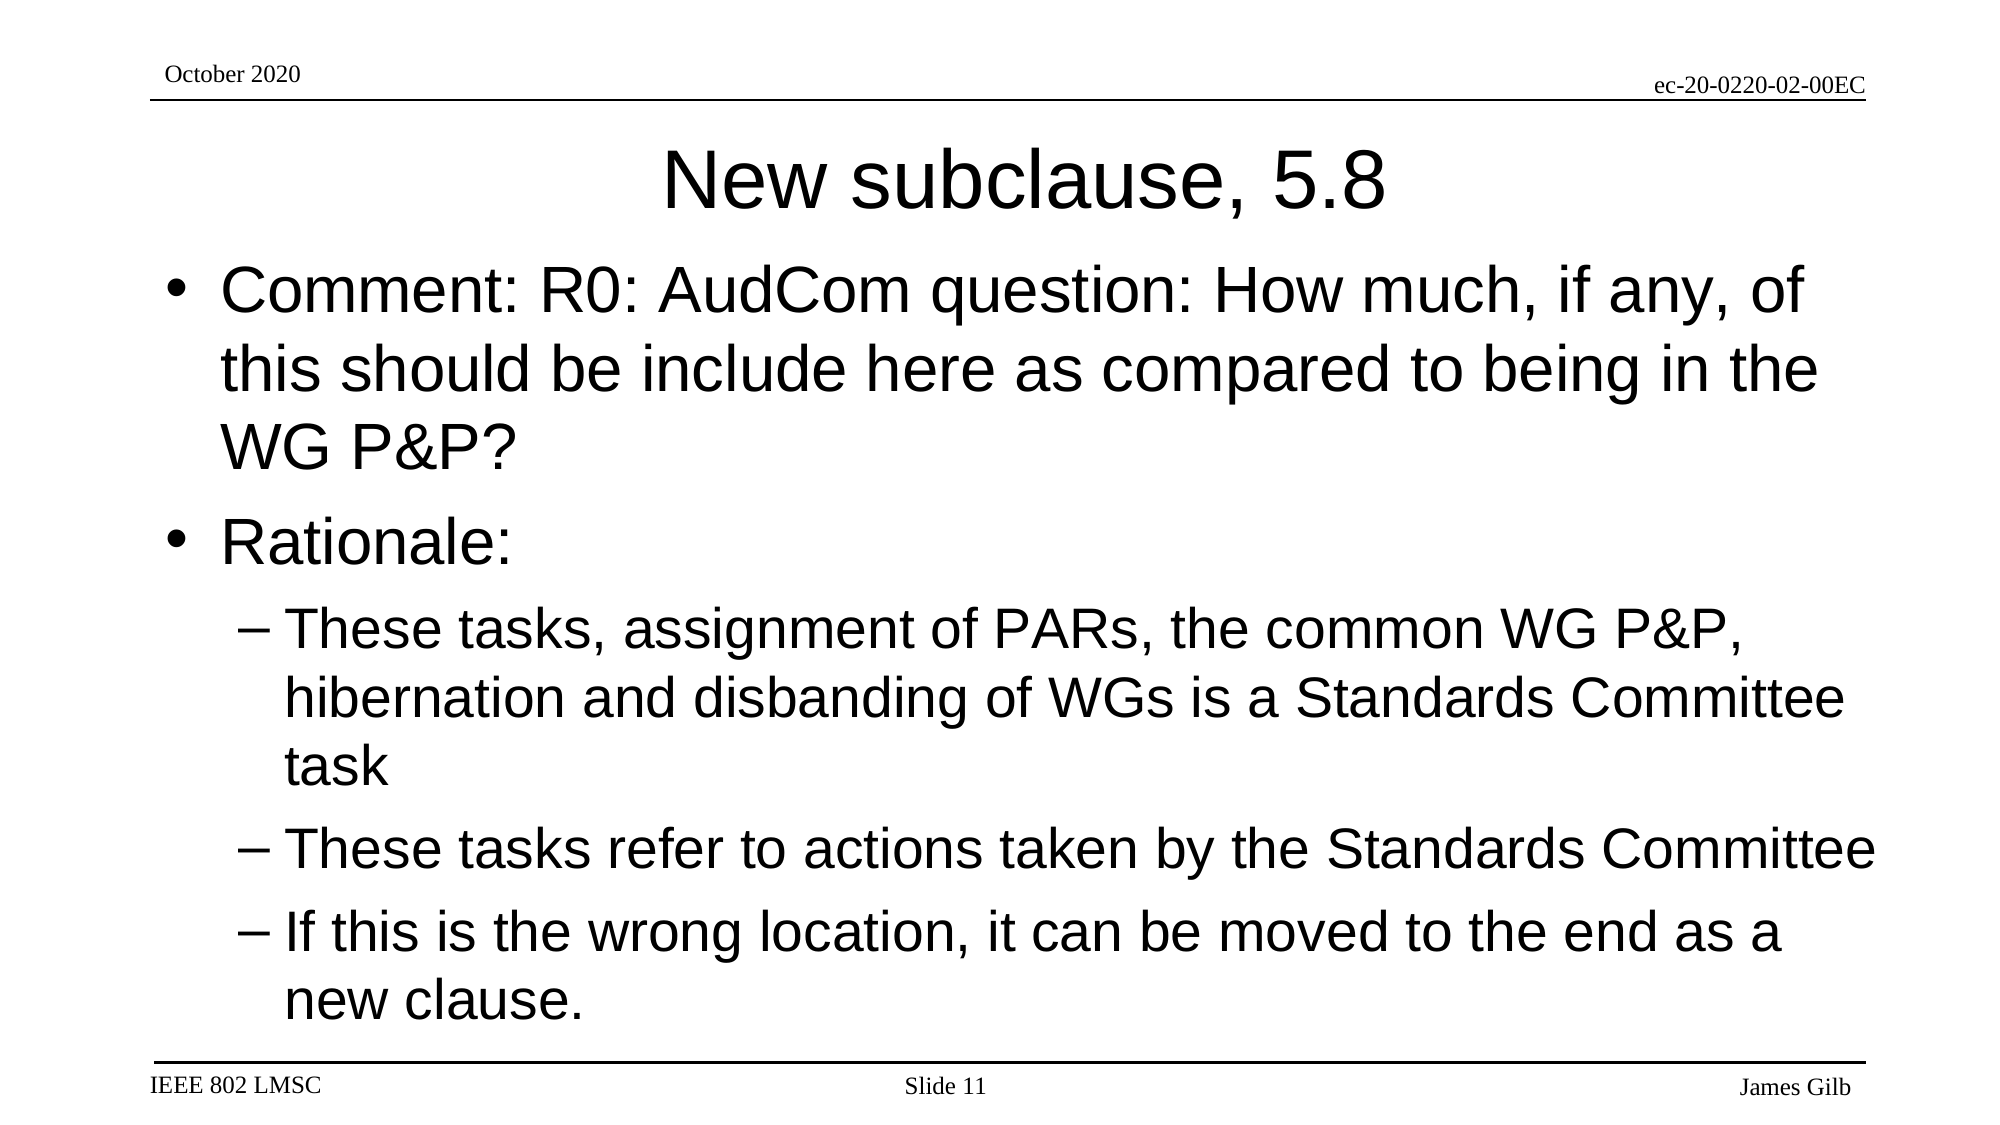

# New subclause, 5.8
Comment: R0: AudCom question: How much, if any, of this should be include here as compared to being in the WG P&P?
Rationale:
These tasks, assignment of PARs, the common WG P&P, hibernation and disbanding of WGs is a Standards Committee task
These tasks refer to actions taken by the Standards Committee
If this is the wrong location, it can be moved to the end as a new clause.
11